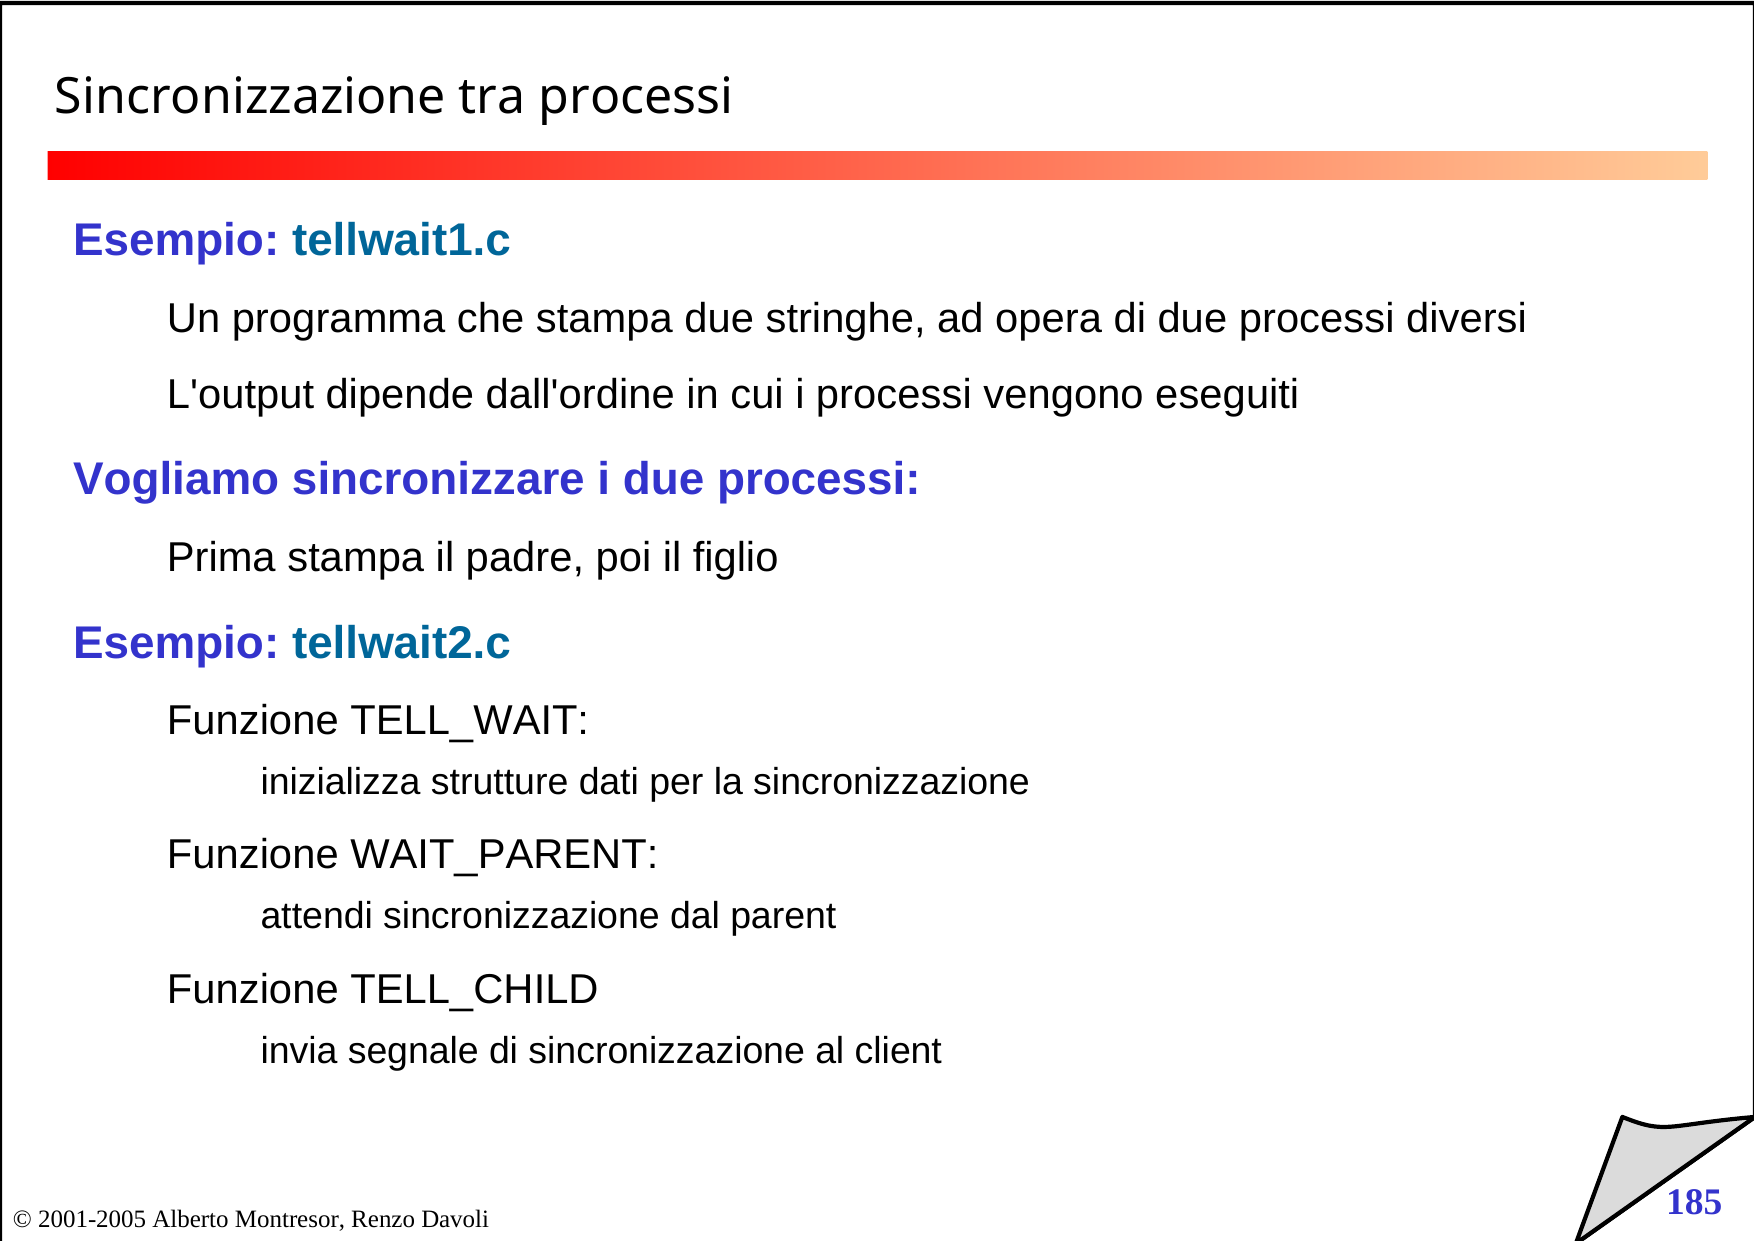

# Sincronizzazione tra processi
Esempio: tellwait1.c
Un programma che stampa due stringhe, ad opera di due processi diversi
L'output dipende dall'ordine in cui i processi vengono eseguiti
Vogliamo sincronizzare i due processi:
Prima stampa il padre, poi il figlio
Esempio: tellwait2.c
Funzione TELL_WAIT:
inizializza strutture dati per la sincronizzazione
Funzione WAIT_PARENT:
attendi sincronizzazione dal parent
Funzione TELL_CHILD
invia segnale di sincronizzazione al client